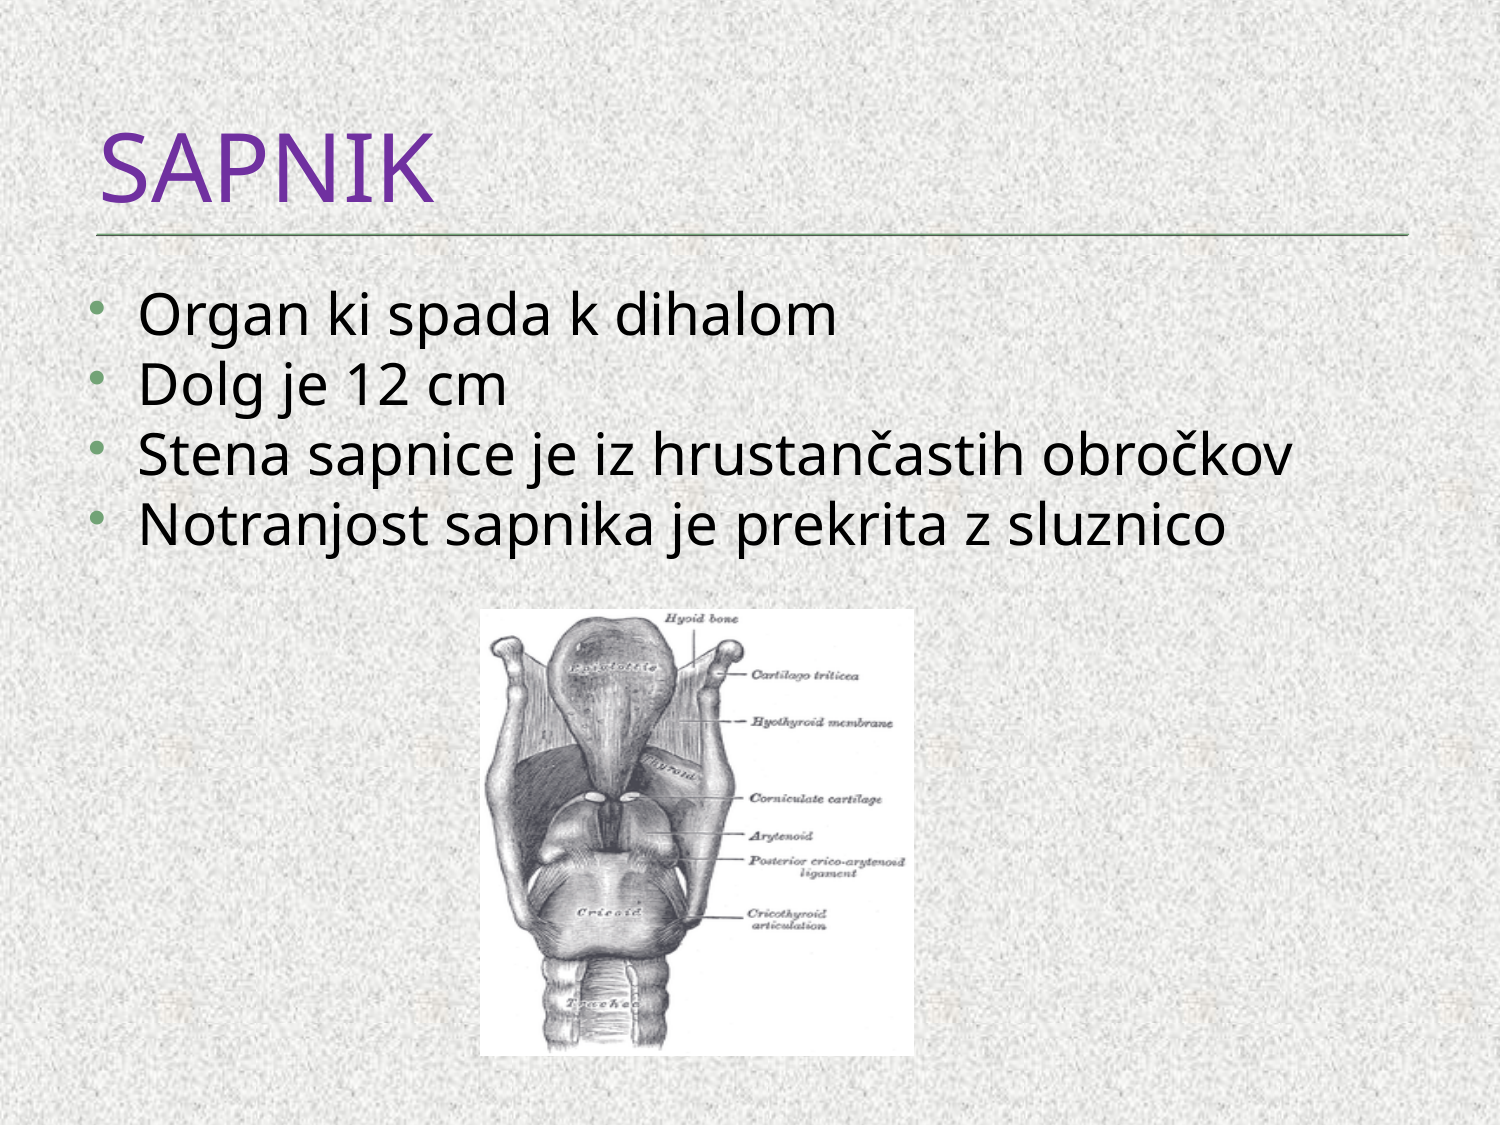

# SAPNIK
Organ ki spada k dihalom
Dolg je 12 cm
Stena sapnice je iz hrustančastih obročkov
Notranjost sapnika je prekrita z sluznico